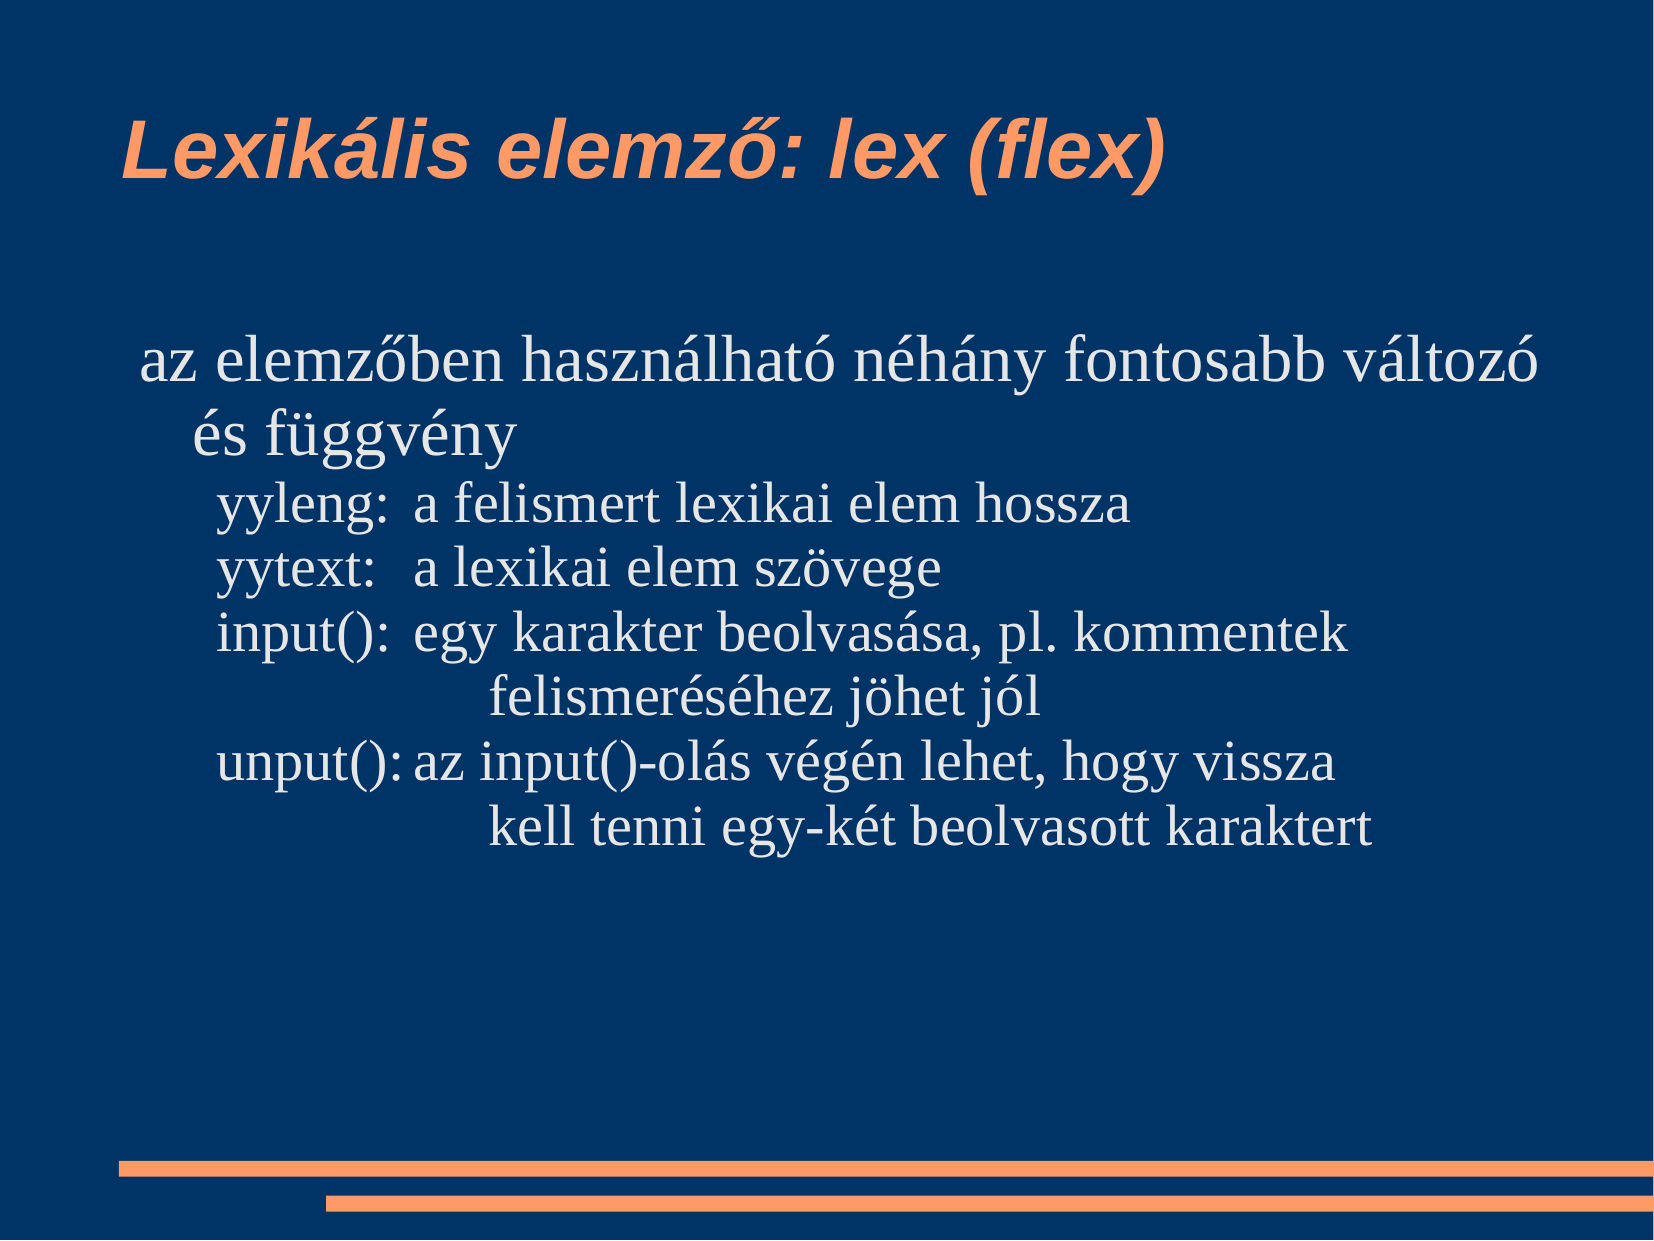

# Lexikális elemző: lex (flex)
az elemzőben használható néhány fontosabb változó és függvény
yyleng:	a felismert lexikai elem hossza
yytext:	a lexikai elem szövege
input():	egy karakter beolvasása, pl. kommentek
			felismeréséhez jöhet jól
unput():	az input()-olás végén lehet, hogy vissza
			kell tenni egy-két beolvasott karaktert